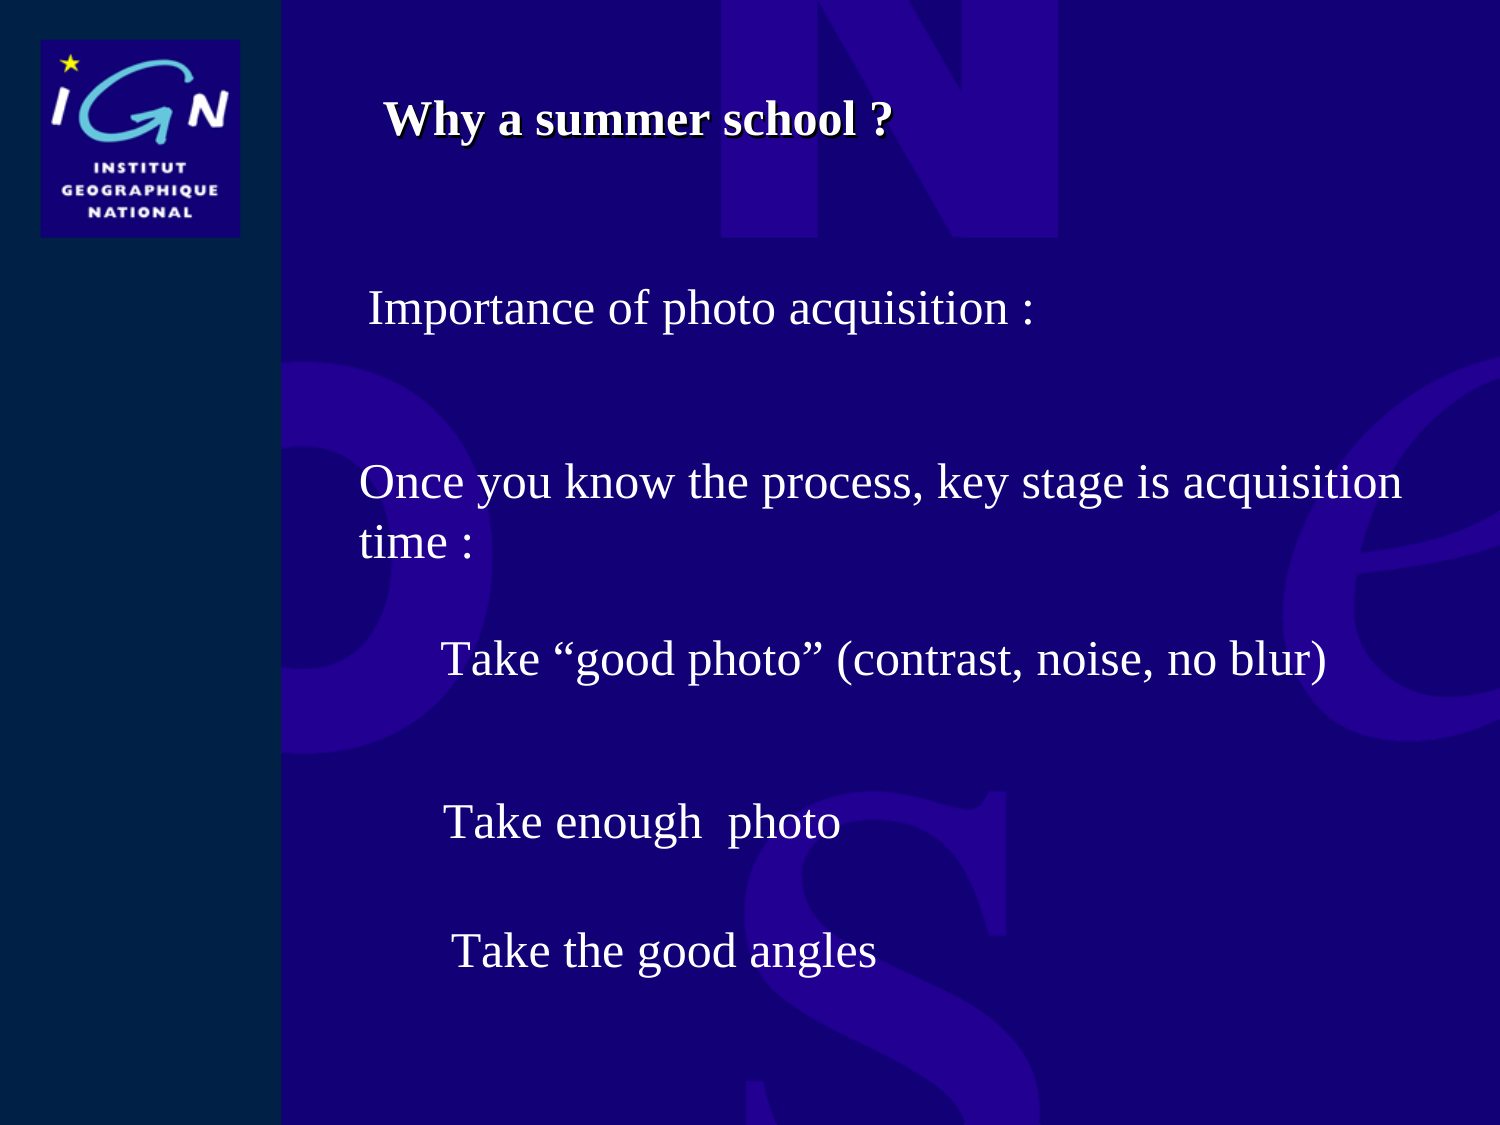

Why a summer school ?
Importance of photo acquisition :
Once you know the process, key stage is acquisition
time :
Take “good photo” (contrast, noise, no blur)
Take enough photo
Take the good angles